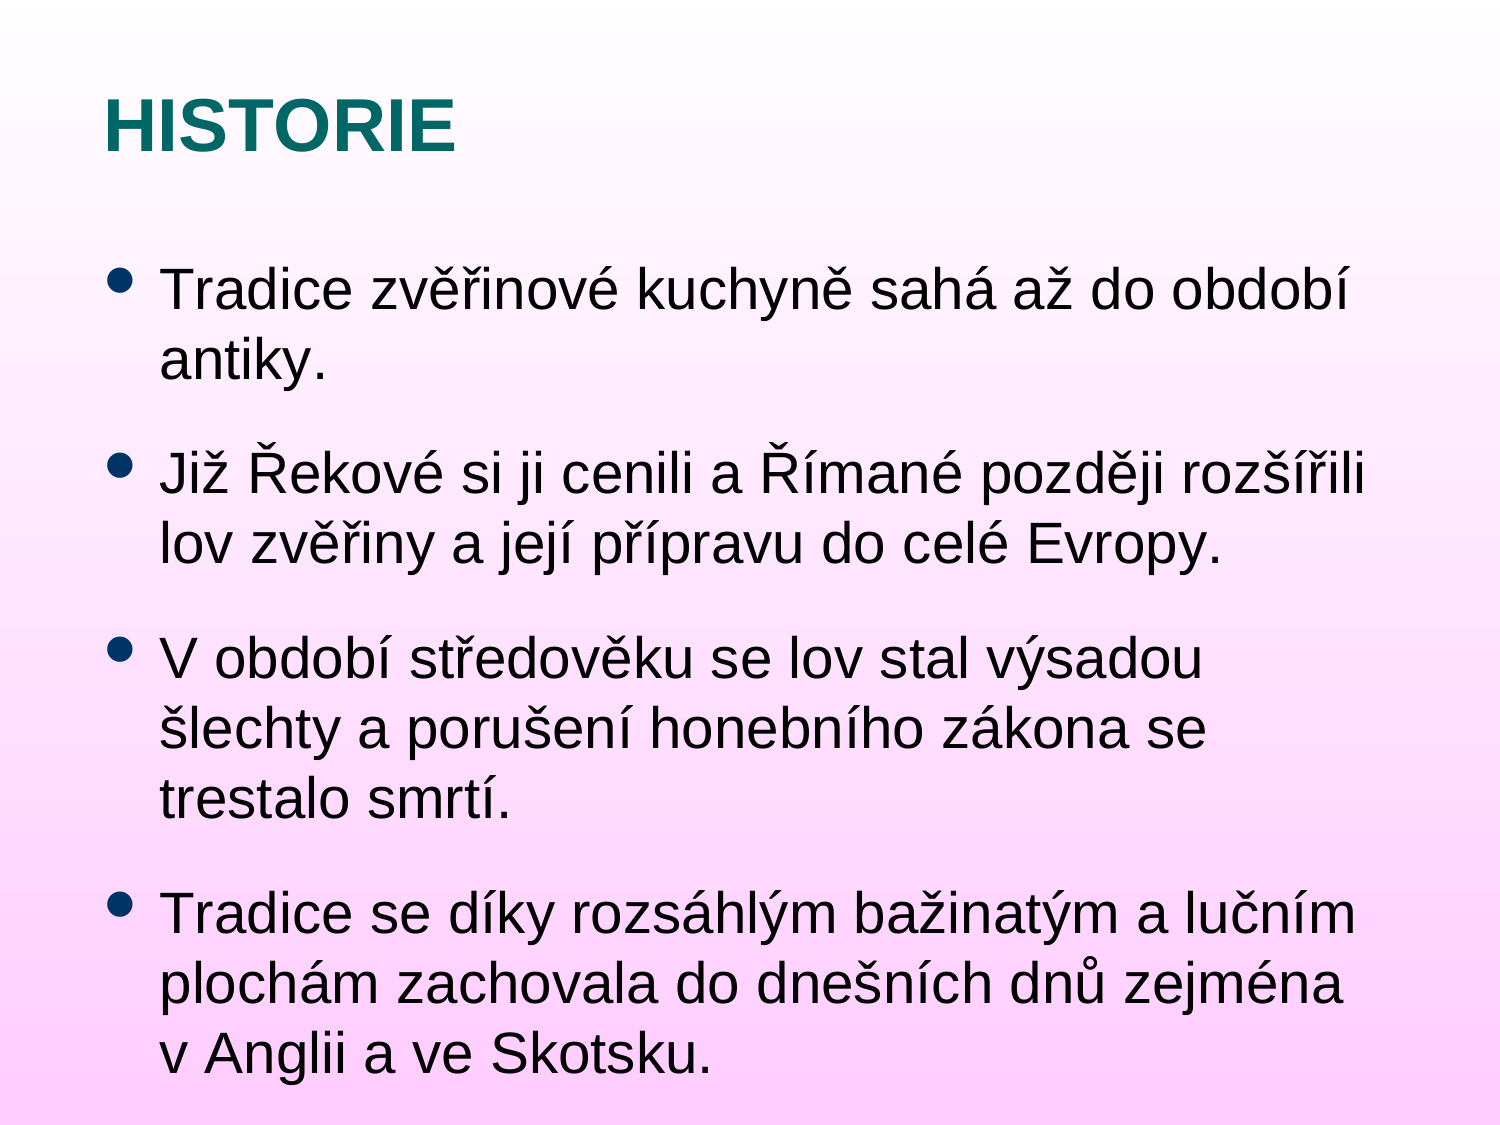

# HISTORIE
Tradice zvěřinové kuchyně sahá až do období antiky.
Již Řekové si ji cenili a Římané později rozšířili lov zvěřiny a její přípravu do celé Evropy.
V období středověku se lov stal výsadou šlechty a porušení honebního zákona se trestalo smrtí.
Tradice se díky rozsáhlým bažinatým a lučním plochám zachovala do dnešních dnů zejména v Anglii a ve Skotsku.